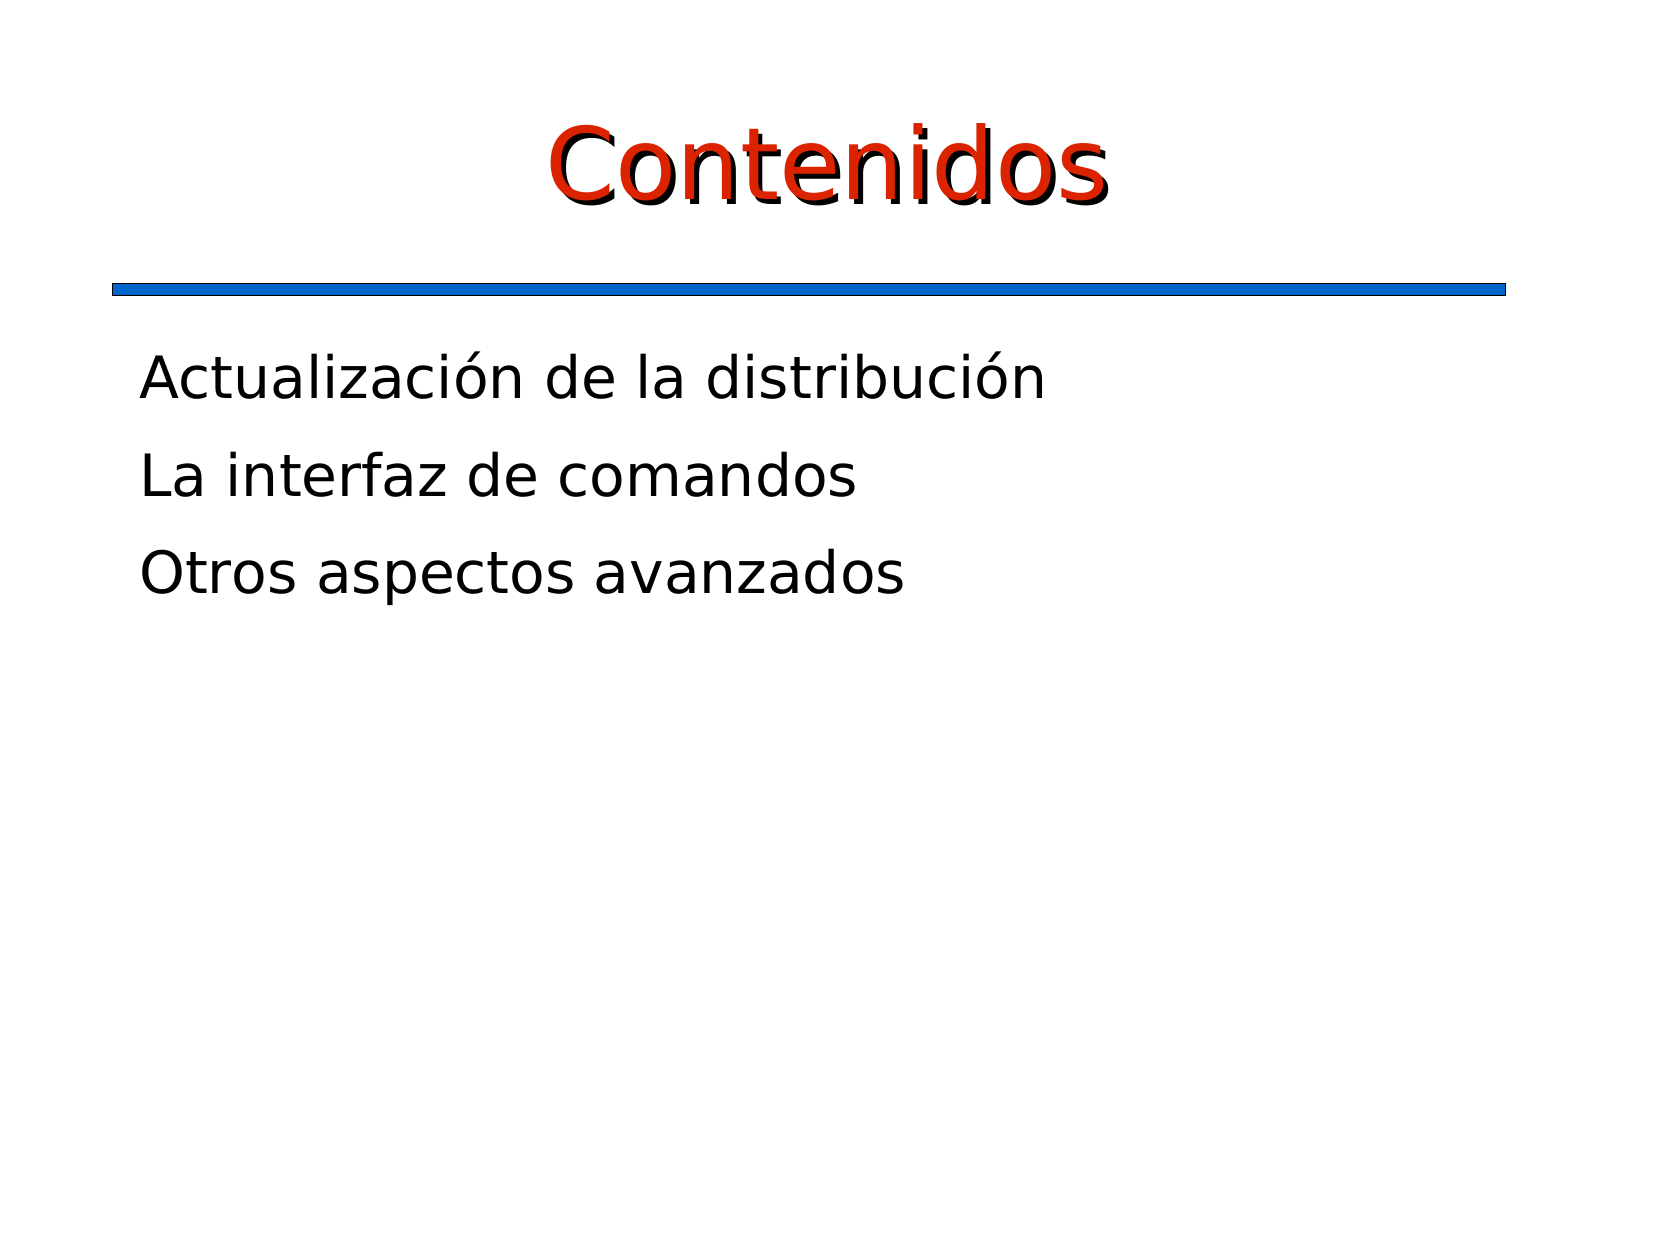

# Contenidos
Actualización de la distribución
La interfaz de comandos
Otros aspectos avanzados